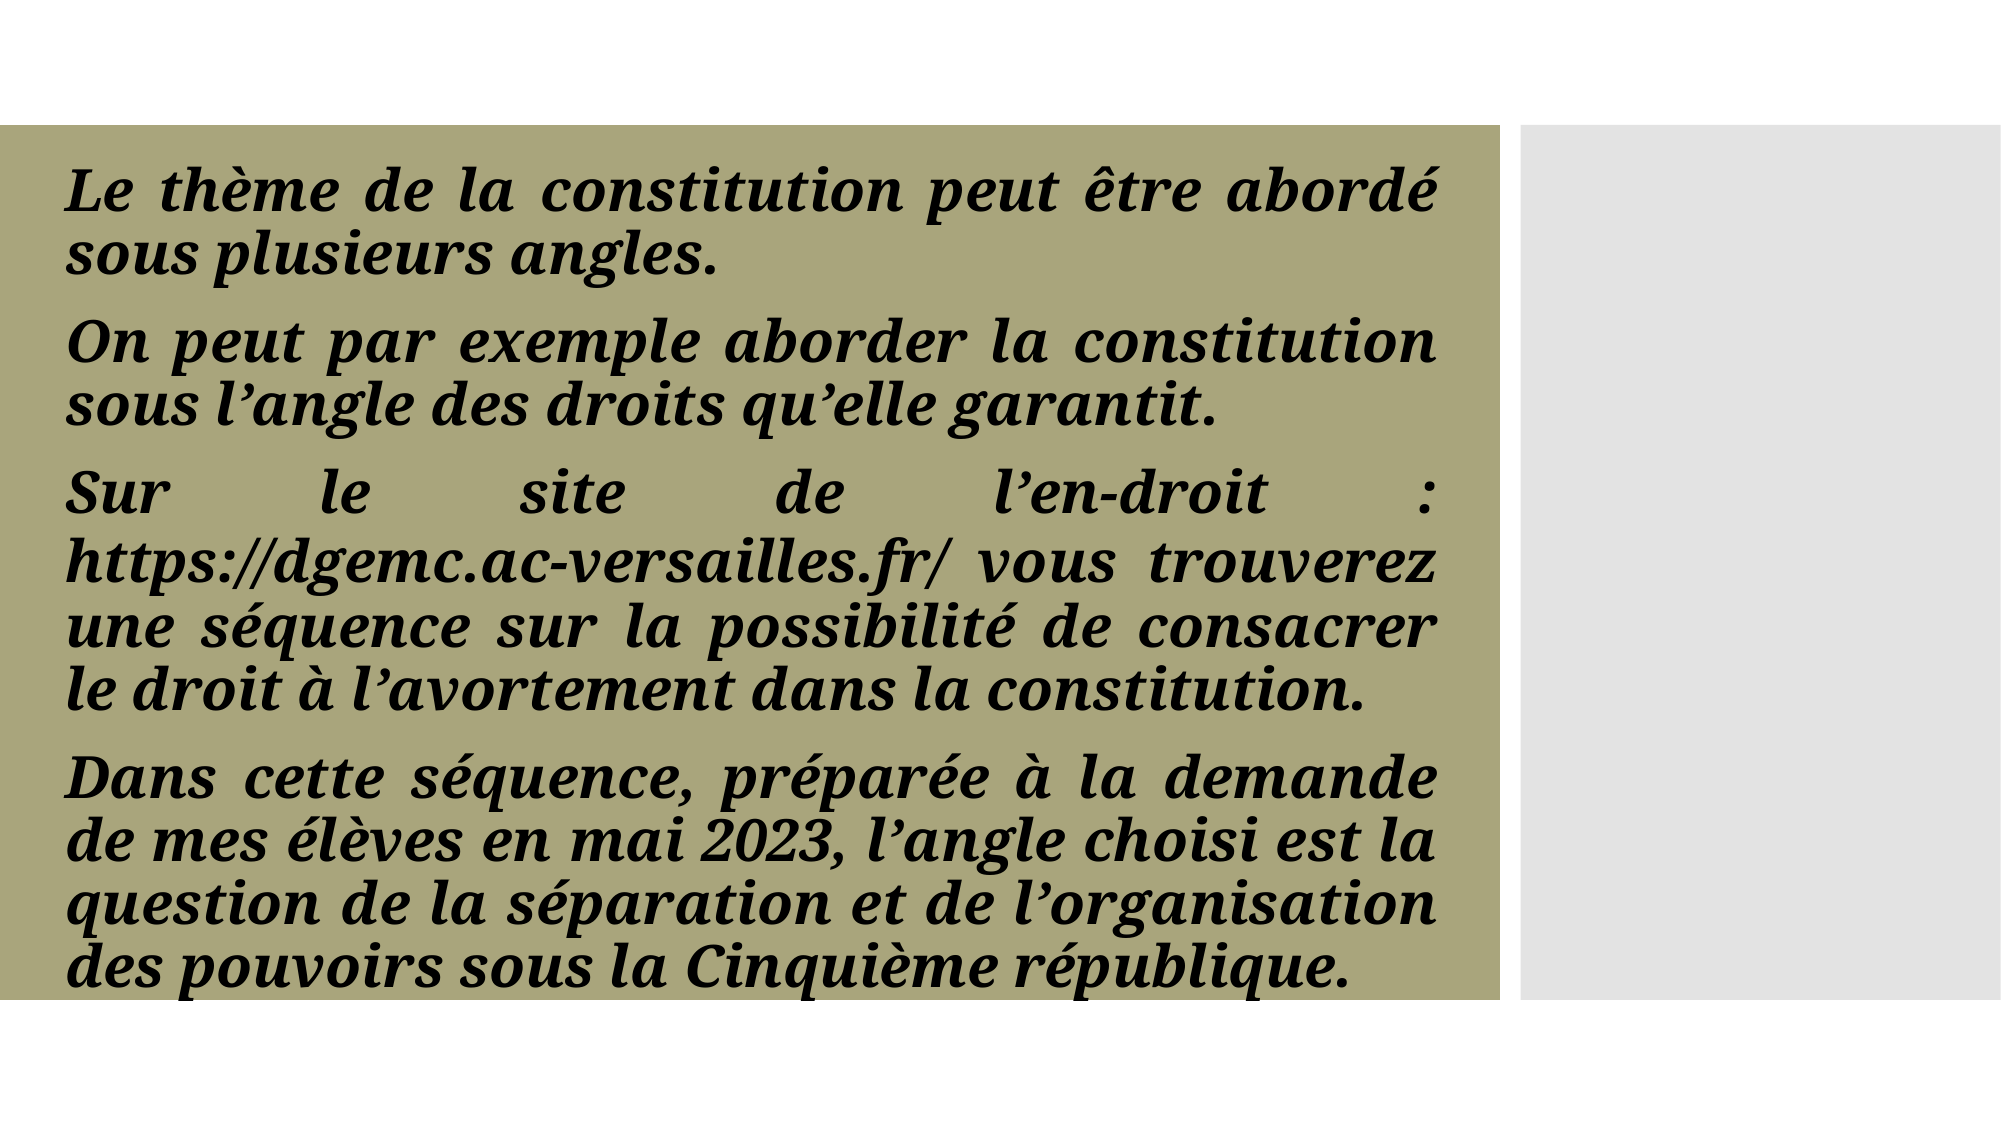

# Le thème de la constitution peut être abordé sous plusieurs angles.
On peut par exemple aborder la constitution sous l’angle des droits qu’elle garantit.
Sur le site de l’en-droit : https://dgemc.ac-versailles.fr/ vous trouverez une séquence sur la possibilité de consacrer le droit à l’avortement dans la constitution.
Dans cette séquence, préparée à la demande de mes élèves en mai 2023, l’angle choisi est la question de la séparation et de l’organisation des pouvoirs sous la Cinquième république.